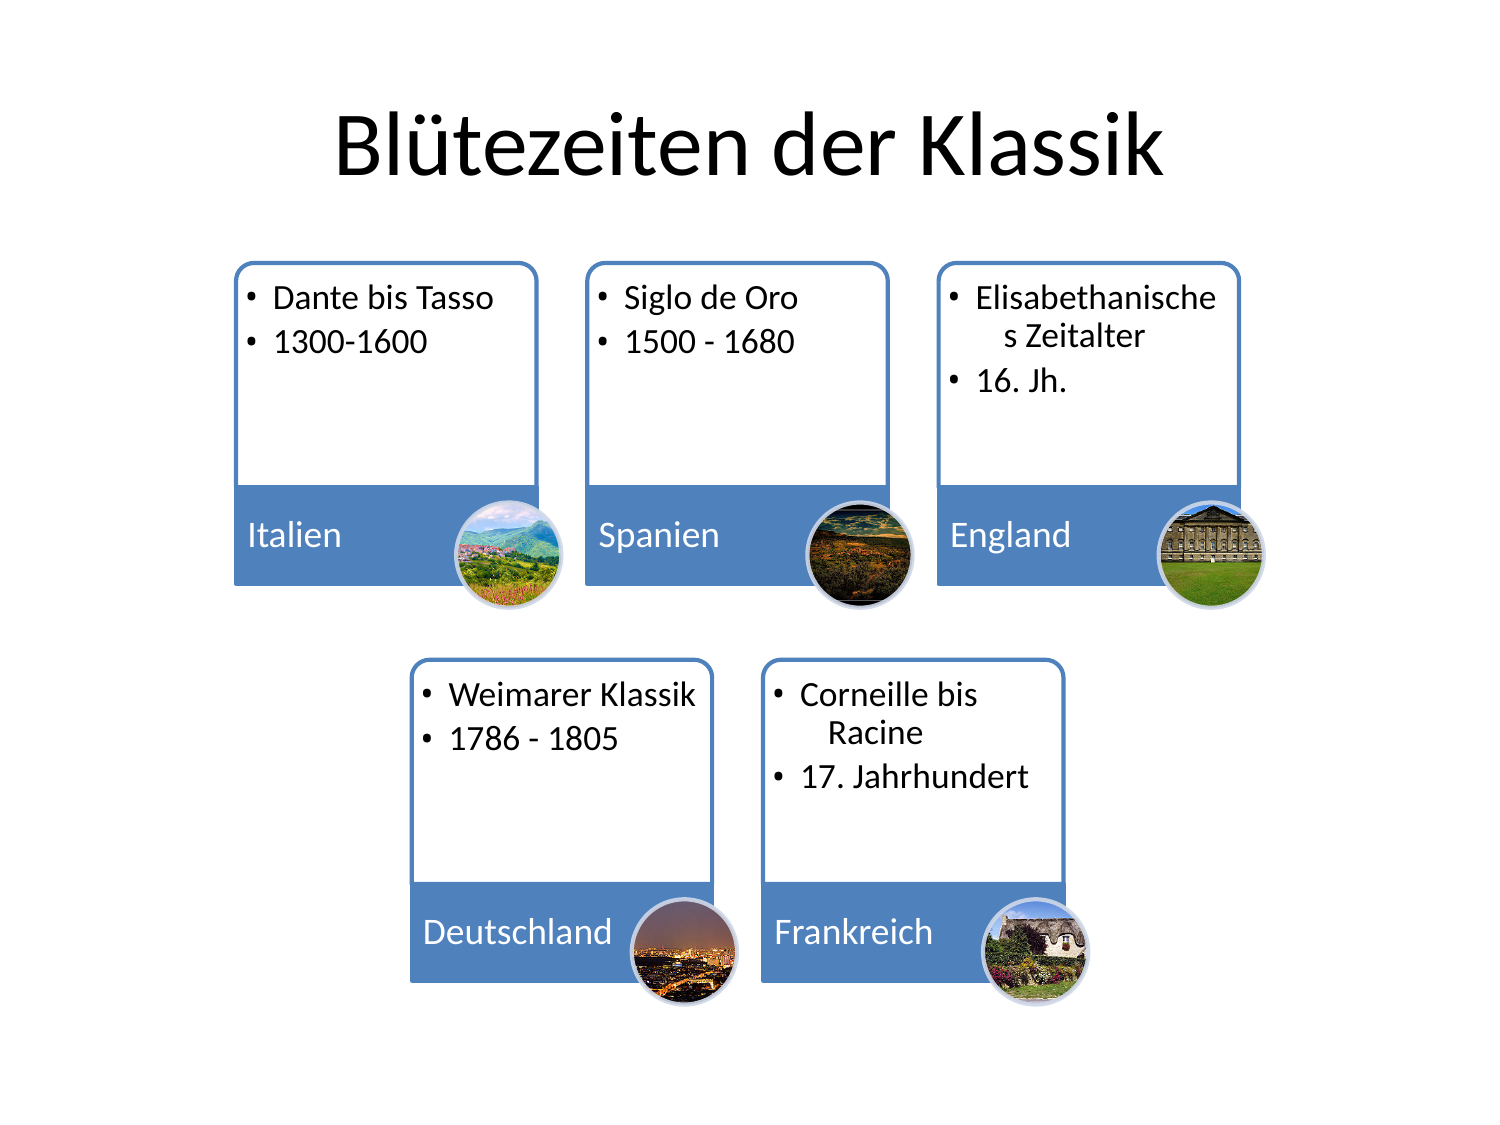

# Blütezeiten der Klassik
Dante bis Tasso
1300-1600
Siglo de Oro
1500 - 1680
Elisabethanisches Zeitalter
16. Jh.
Italien
Spanien
England
Weimarer Klassik
1786 - 1805
Corneille bis Racine
17. Jahrhundert
Deutschland
Frankreich